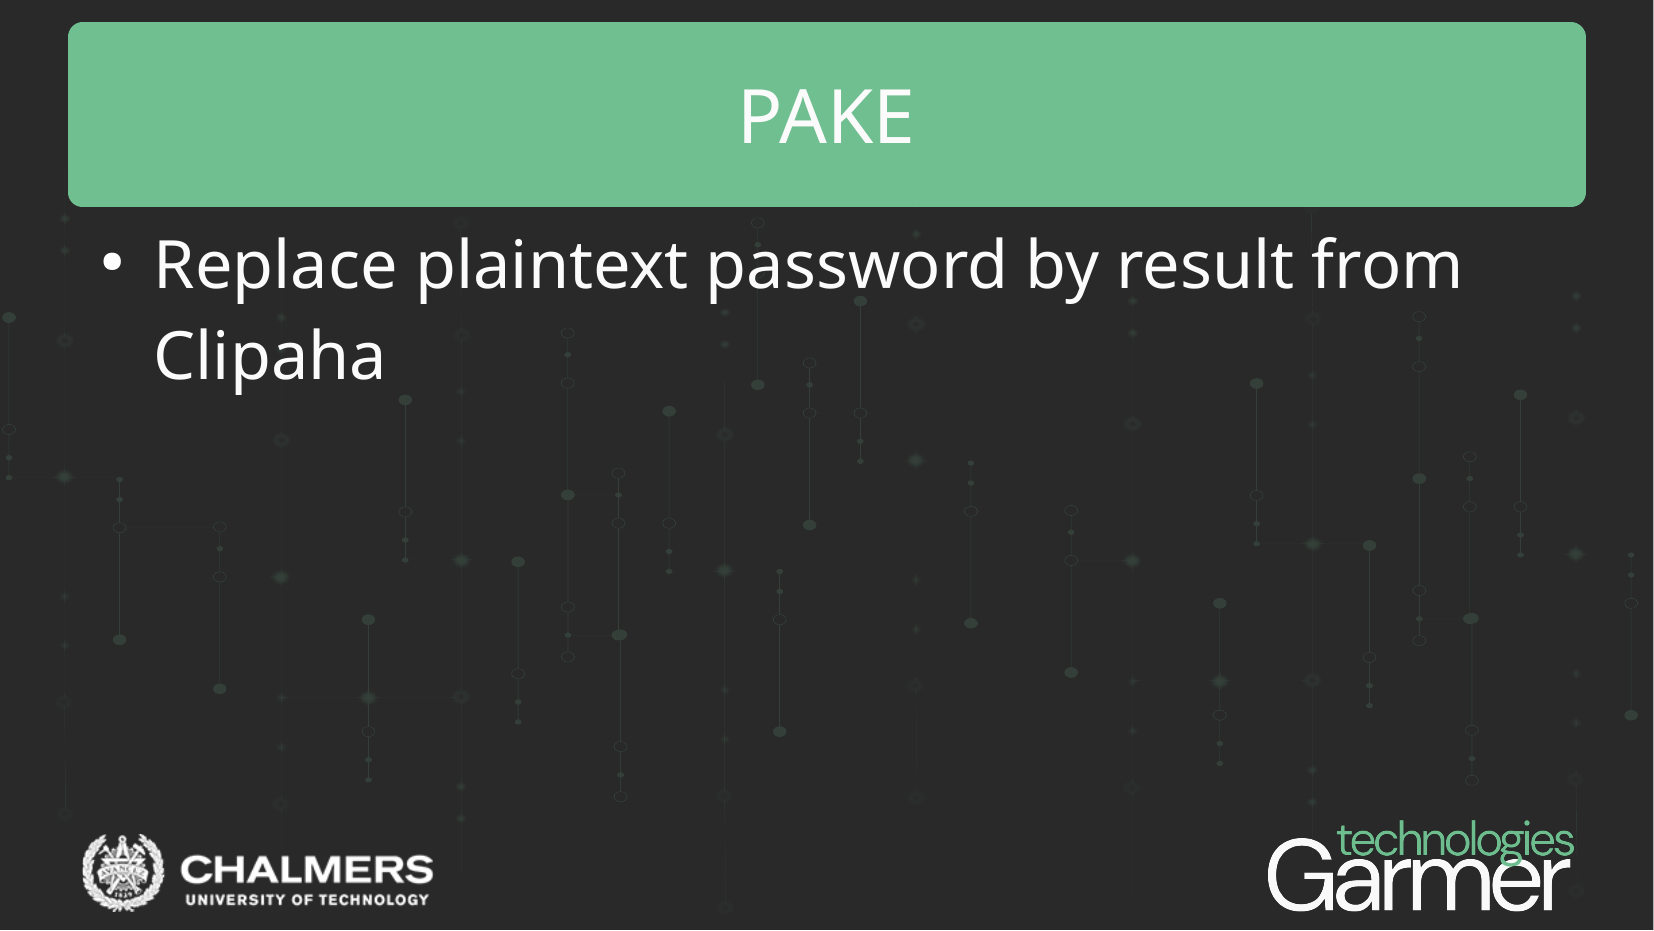

# PAKE
Replace plaintext password by result from Clipaha